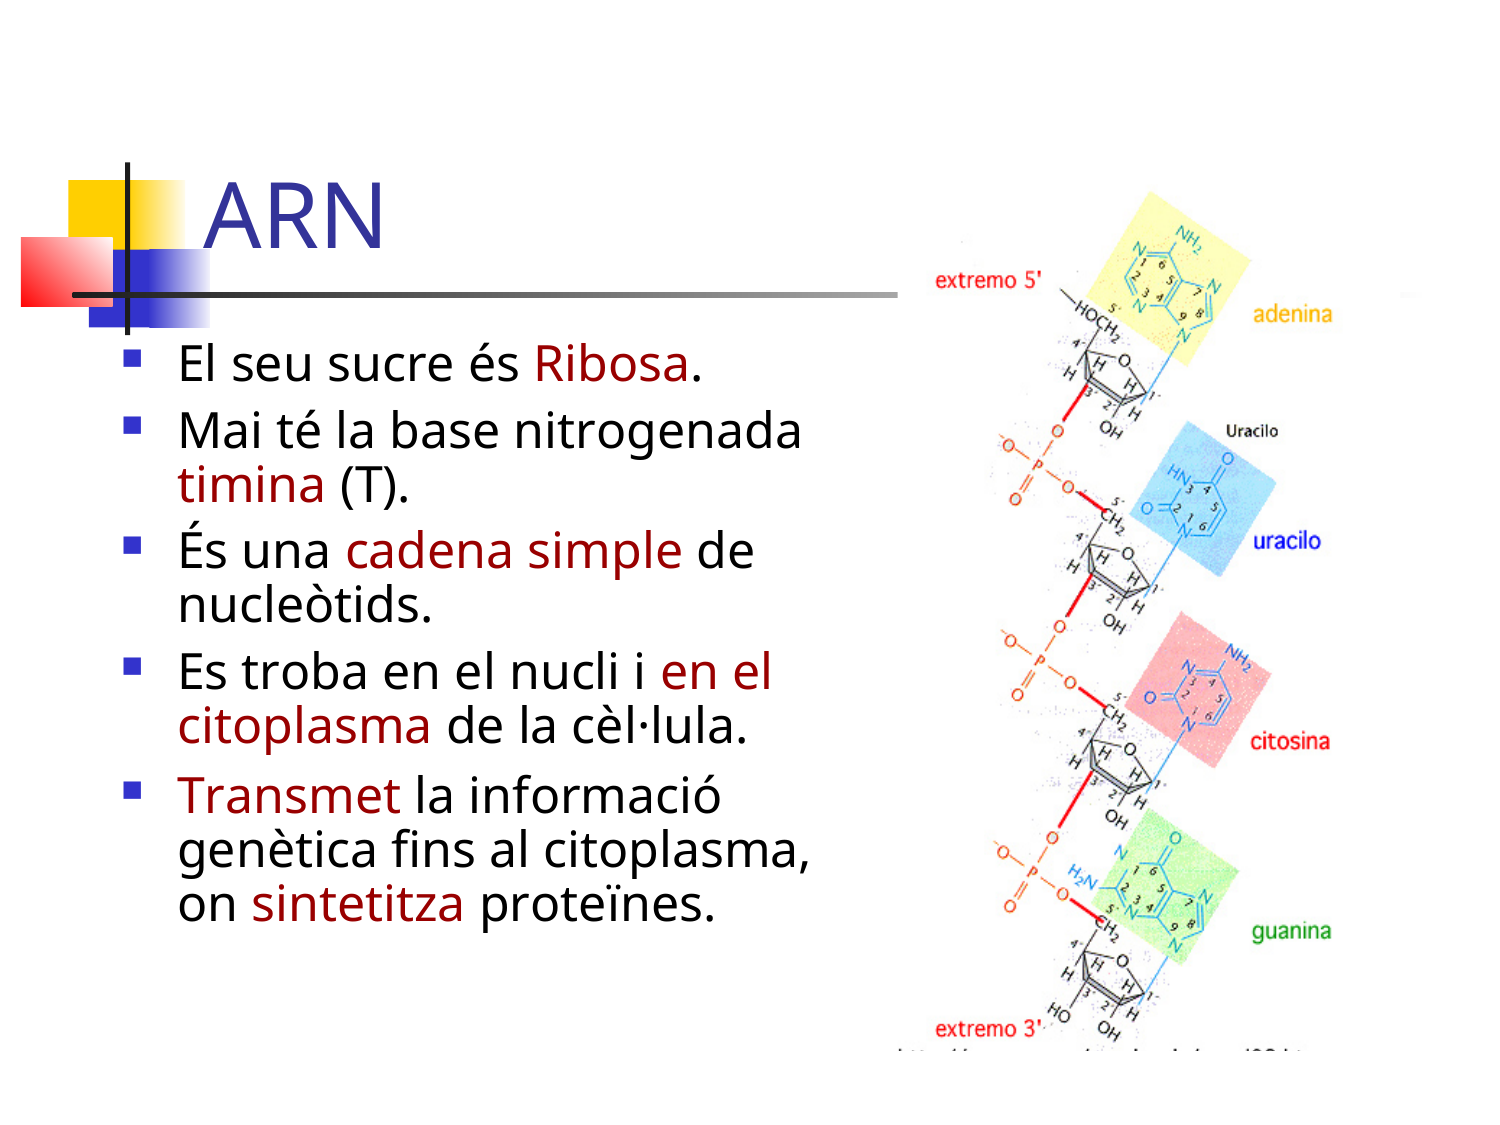

# ARN
El seu sucre és Ribosa.
Mai té la base nitrogenada timina (T).
És una cadena simple de nucleòtids.
Es troba en el nucli i en el citoplasma de la cèl·lula.
Transmet la informació genètica fins al citoplasma, on sintetitza proteïnes.